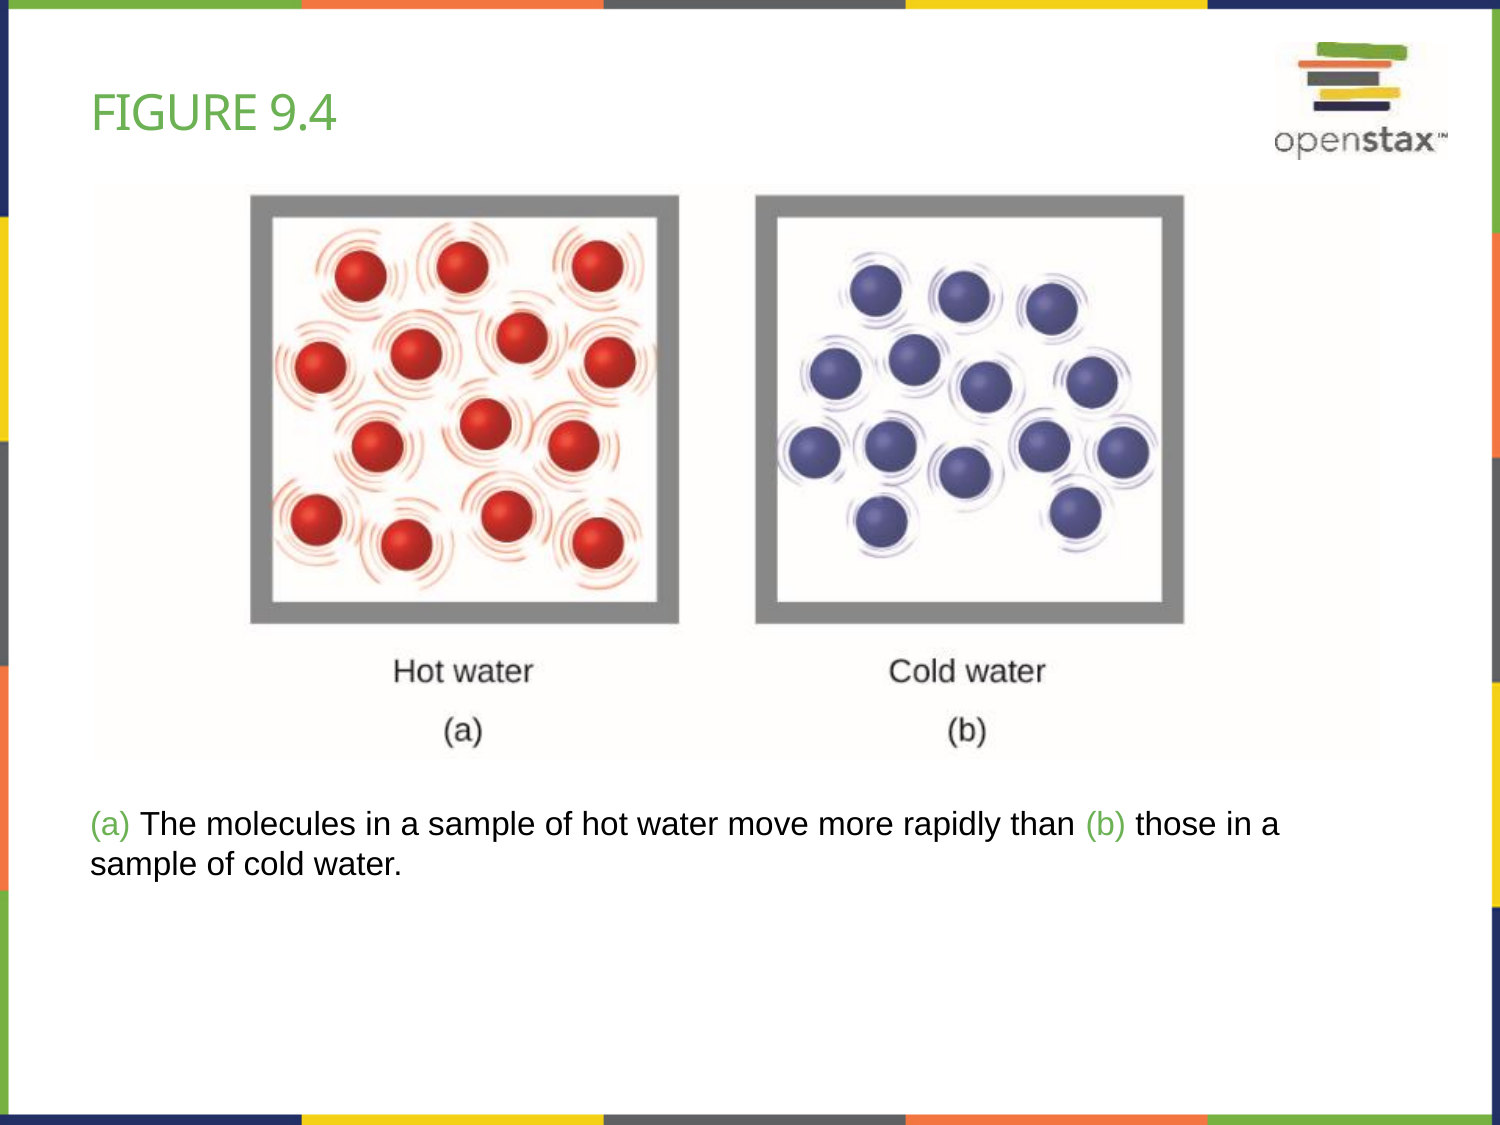

# Figure 9.4
(a) The molecules in a sample of hot water move more rapidly than (b) those in a sample of cold water.